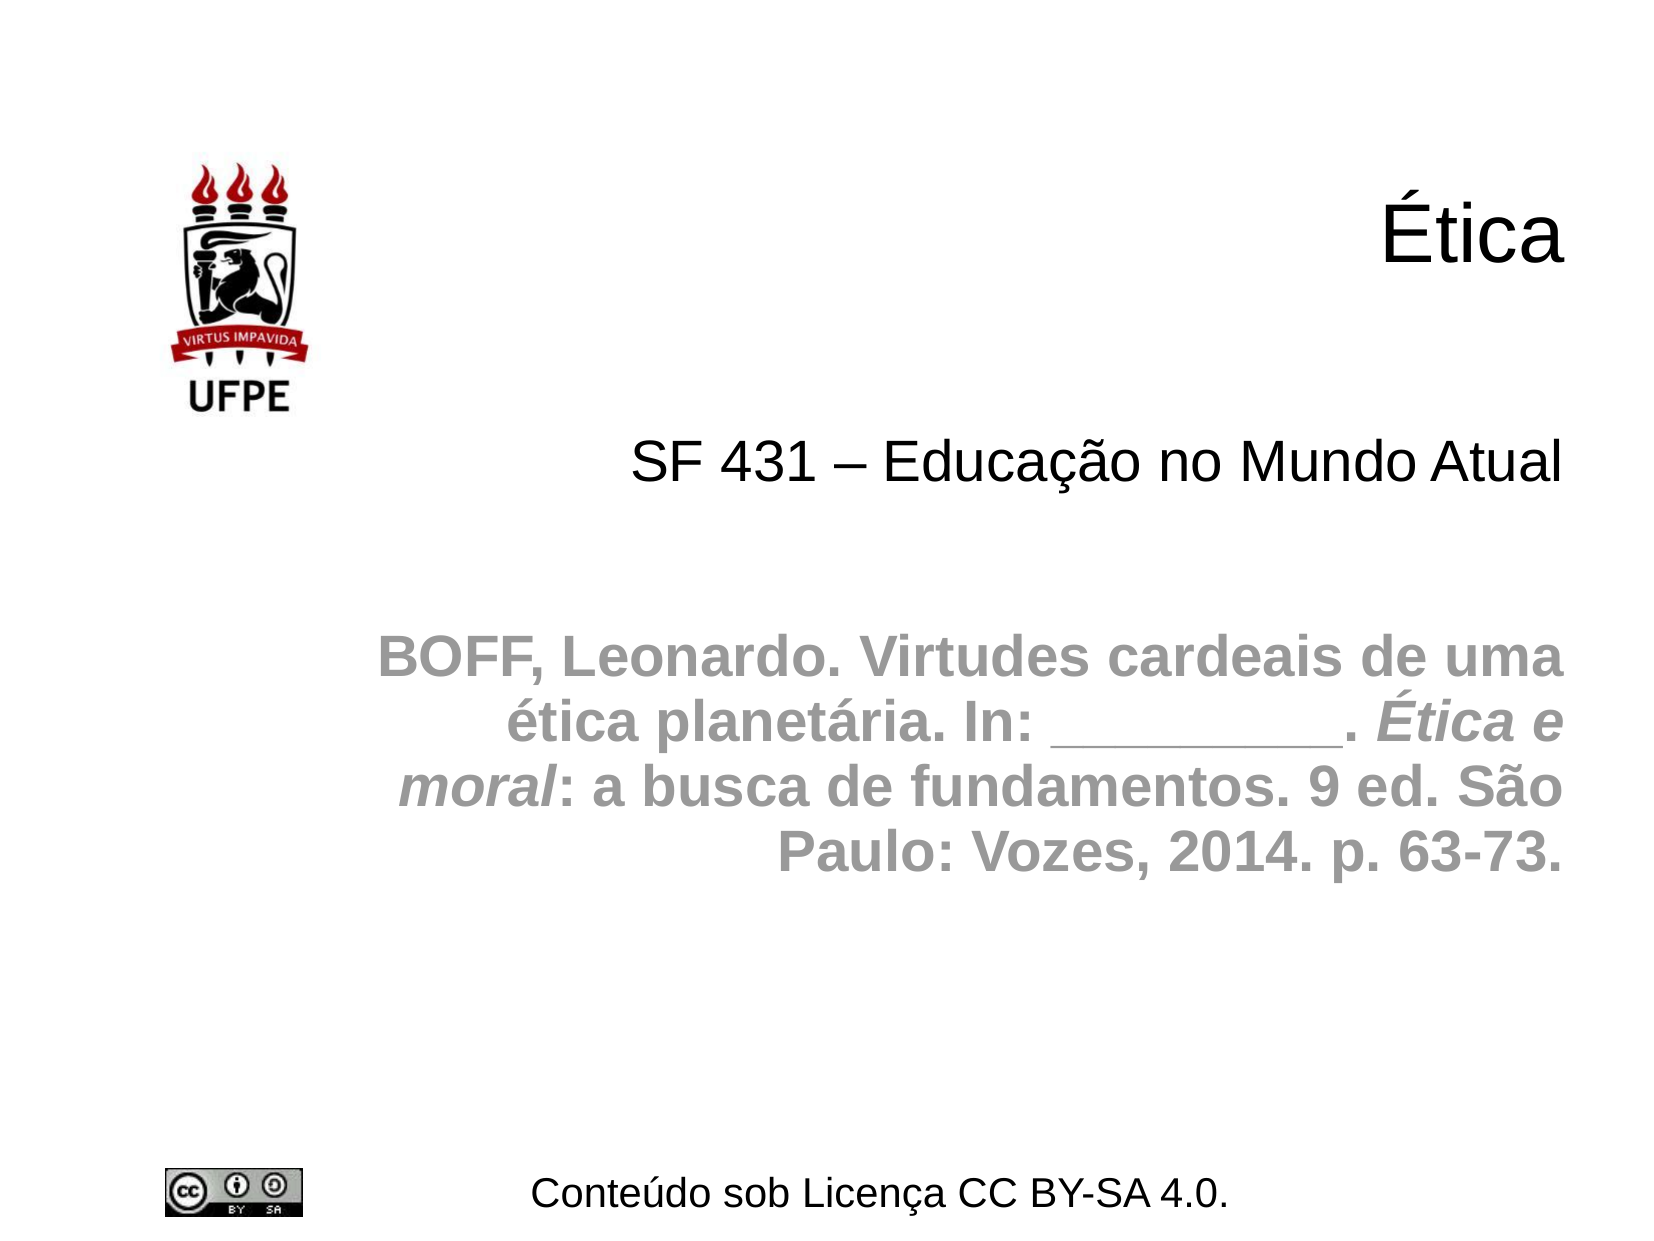

# Ética
SF 431 – Educação no Mundo Atual
BOFF, Leonardo. Virtudes cardeais de uma ética planetária. In: _________. Ética e moral: a busca de fundamentos. 9 ed. São Paulo: Vozes, 2014. p. 63-73.
Conteúdo sob Licença CC BY-SA 4.0.